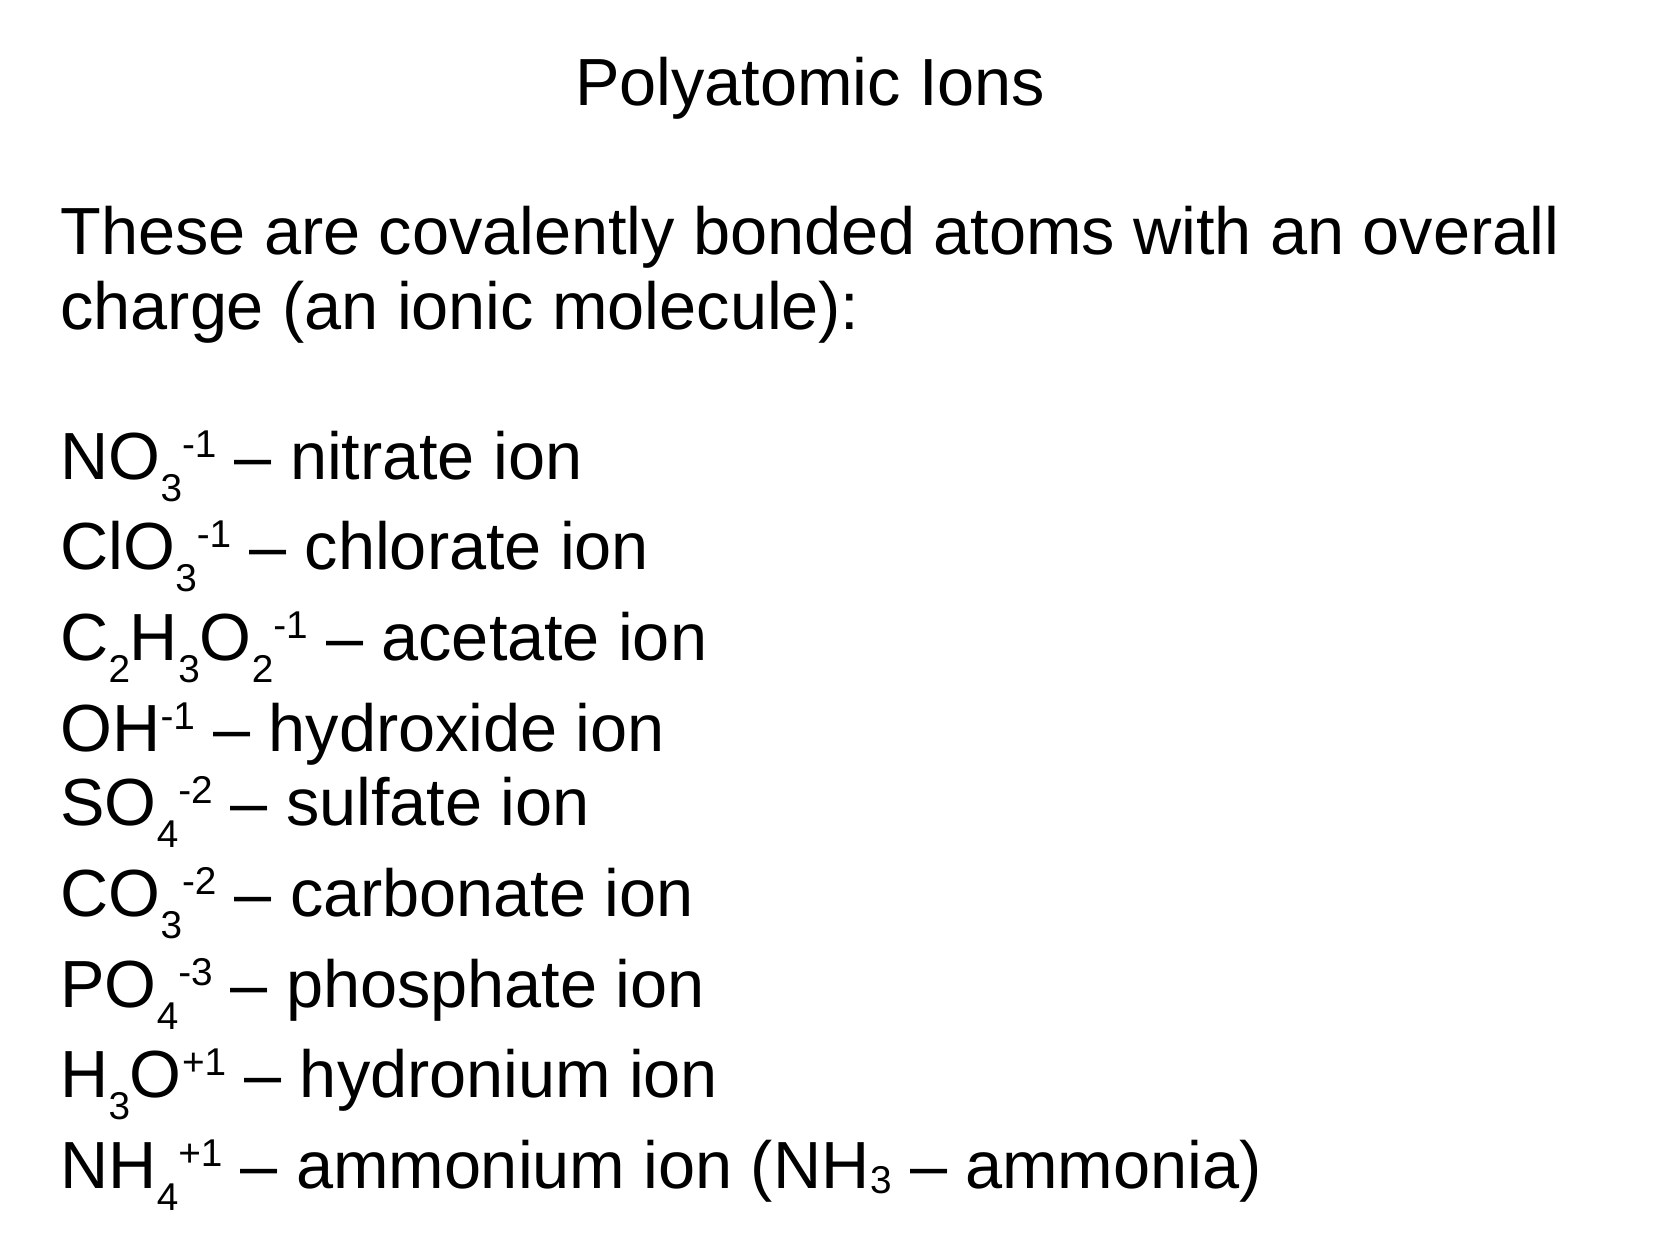

Polyatomic Ions
These are covalently bonded atoms with an overall charge (an ionic molecule):
NO3-1 – nitrate ion
ClO3-1 – chlorate ion
C2H3O2-1 – acetate ion
OH-1 – hydroxide ion
SO4-2 – sulfate ion
CO3-2 – carbonate ion
PO4-3 – phosphate ion
H3O+1 – hydronium ion
NH4+1 – ammonium ion (NH3 – ammonia)